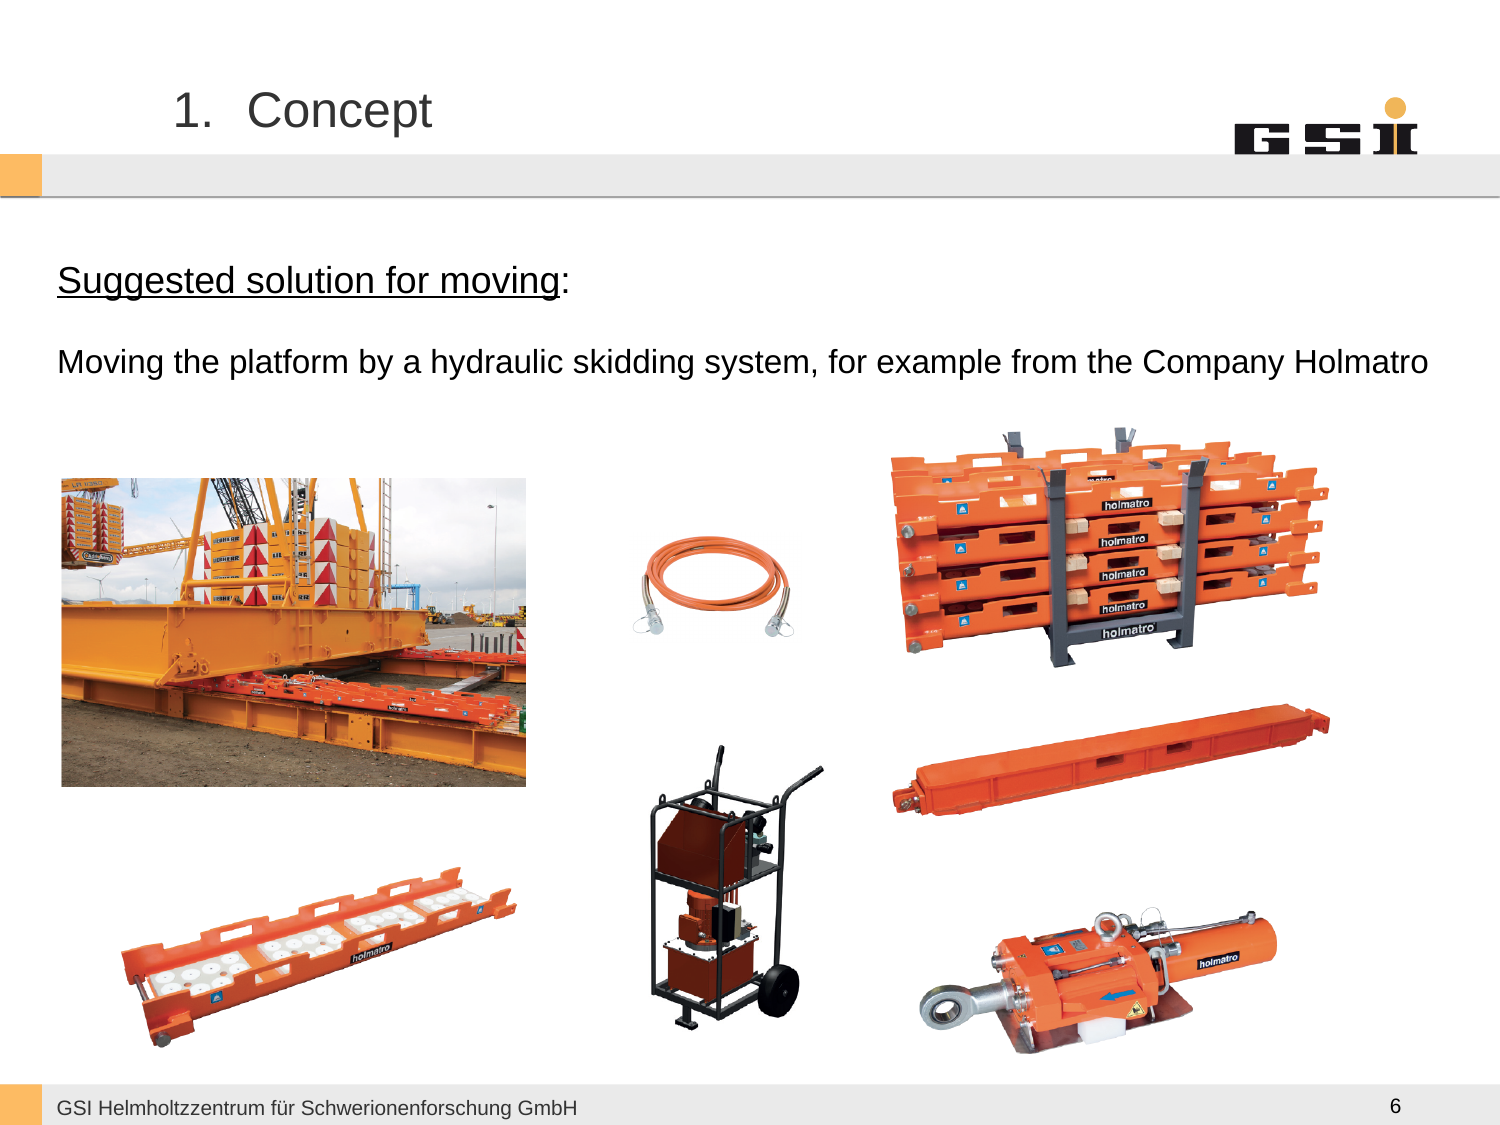

# 1.	Concept
Suggested solution for moving:
Moving the platform by a hydraulic skidding system, for example from the Company Holmatro